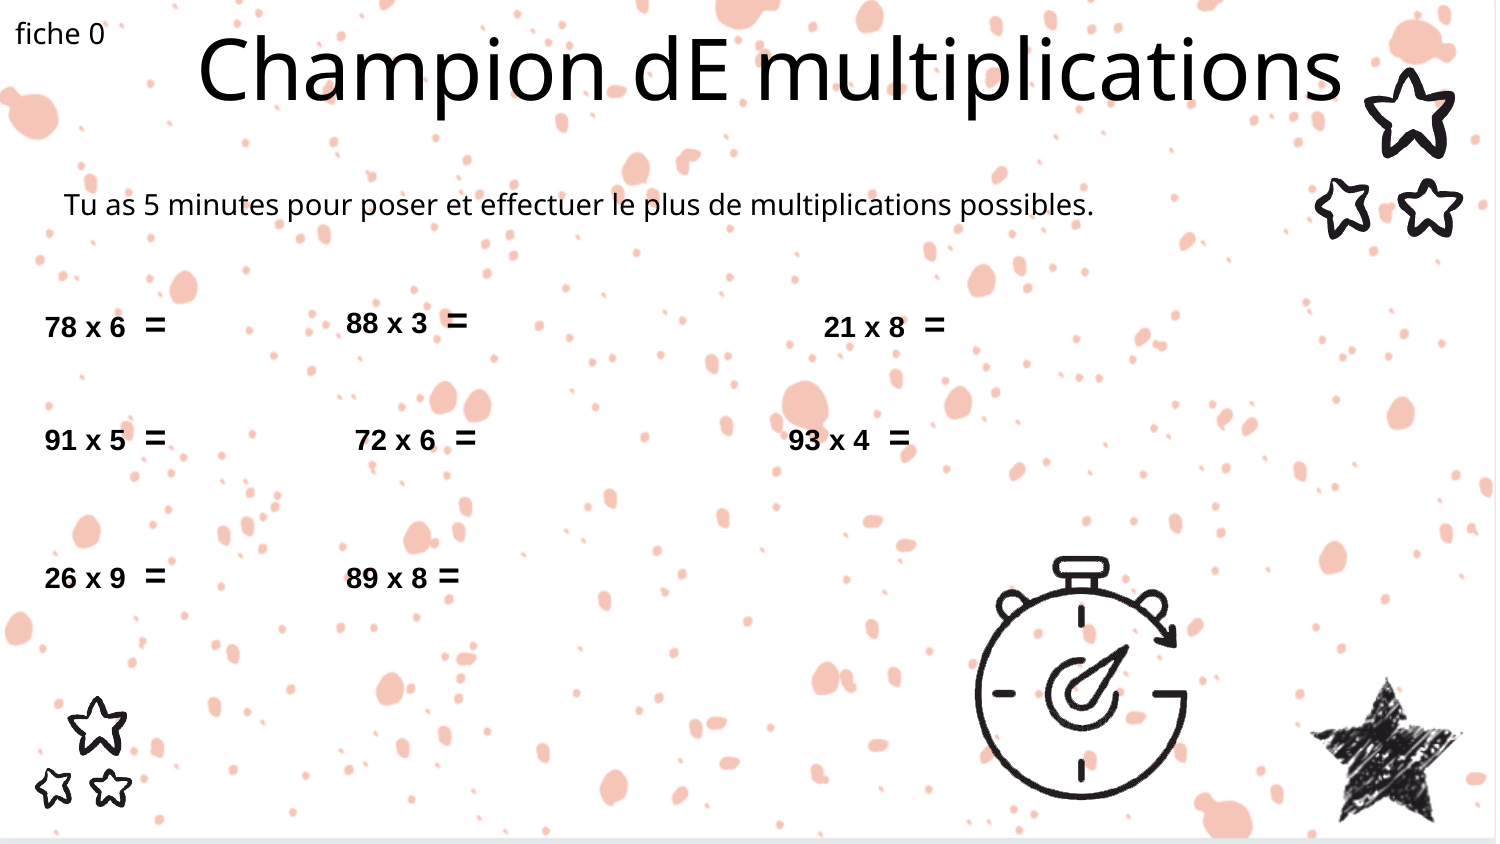

fiche 0
Champion dE multiplications
Tu as 5 minutes pour poser et effectuer le plus de multiplications possibles.
88 x 3 =
 78 x 6 =
21 x 8 =
 91 x 5 =
 72 x 6 =
 93 x 4 =
 26 x 9 =
89 x 8 =